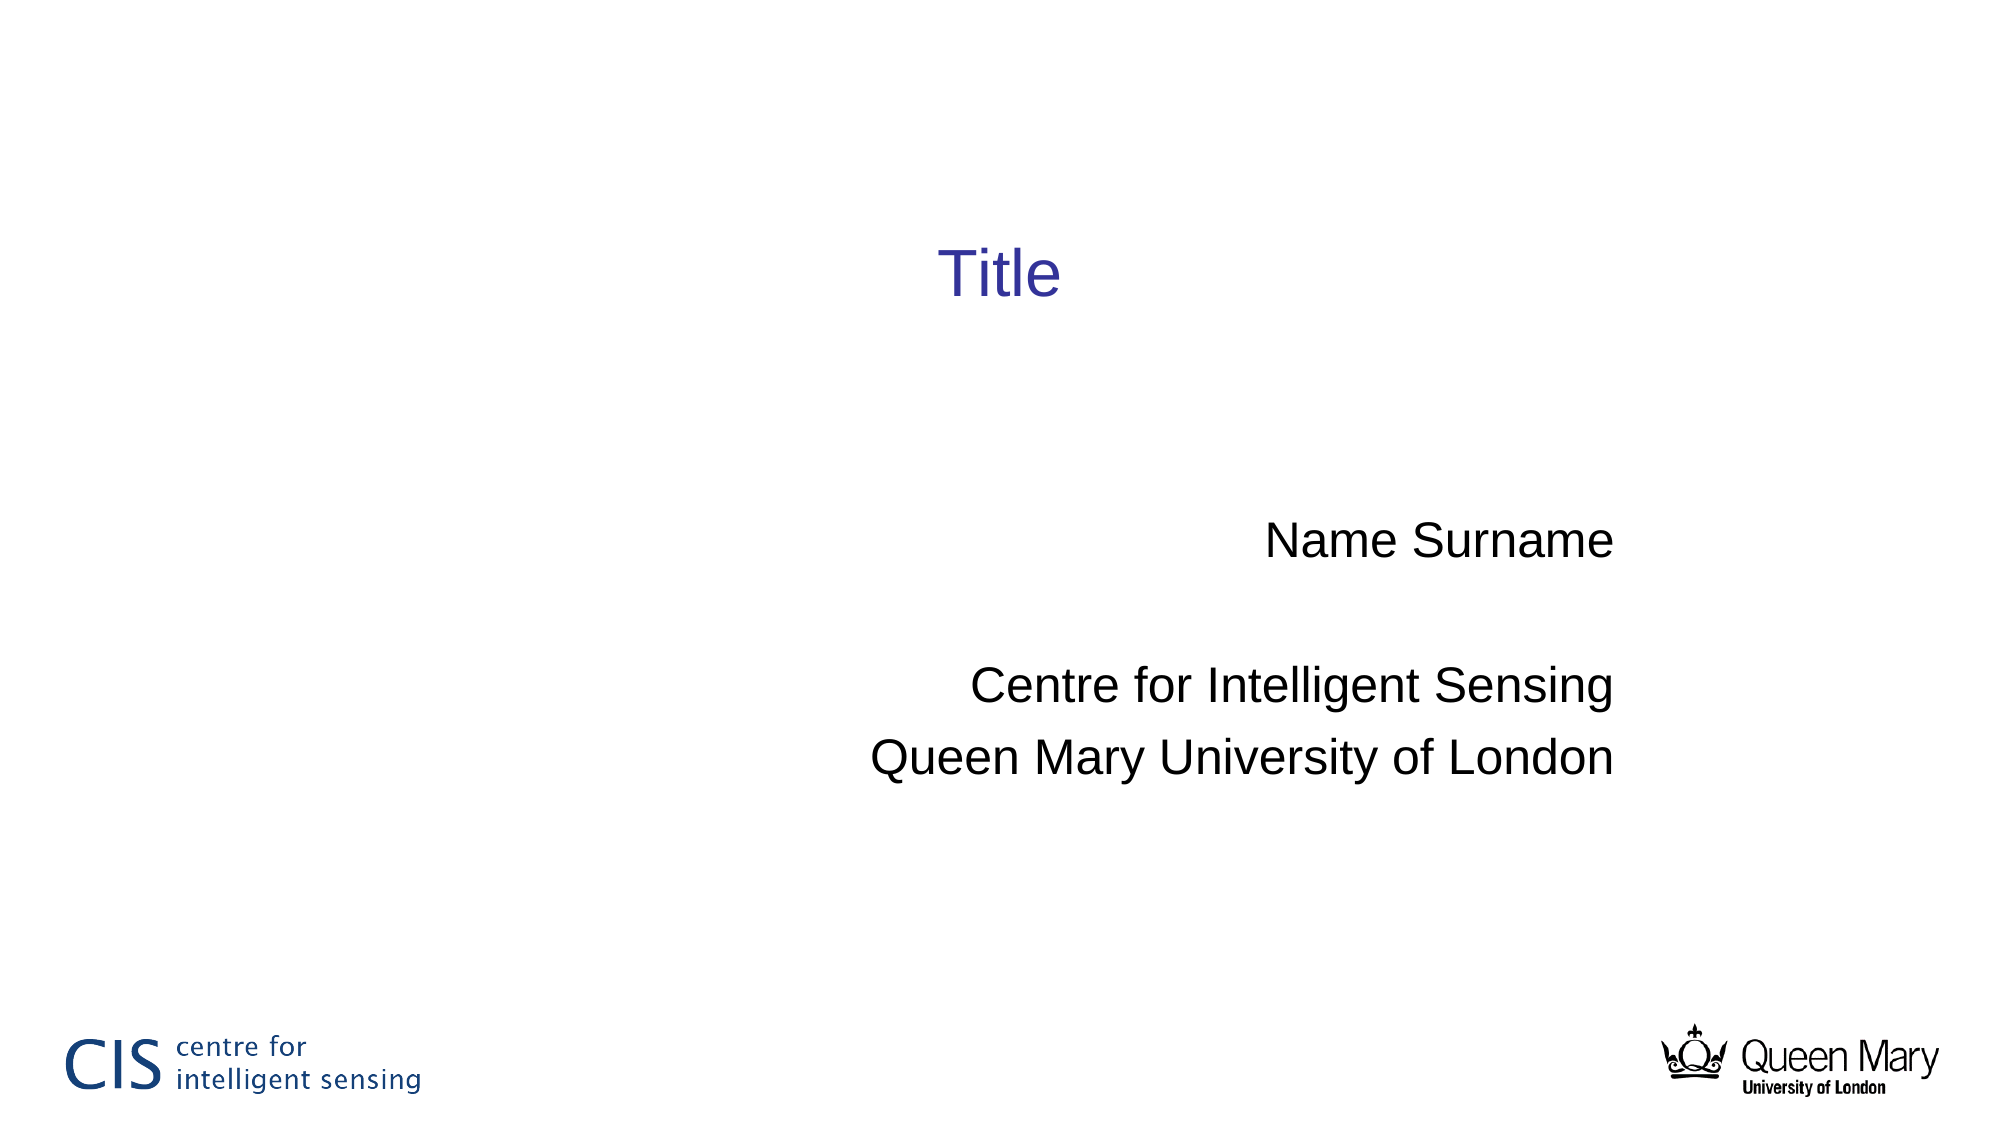

# Title
Name Surname
Centre for Intelligent Sensing
Queen Mary University of London